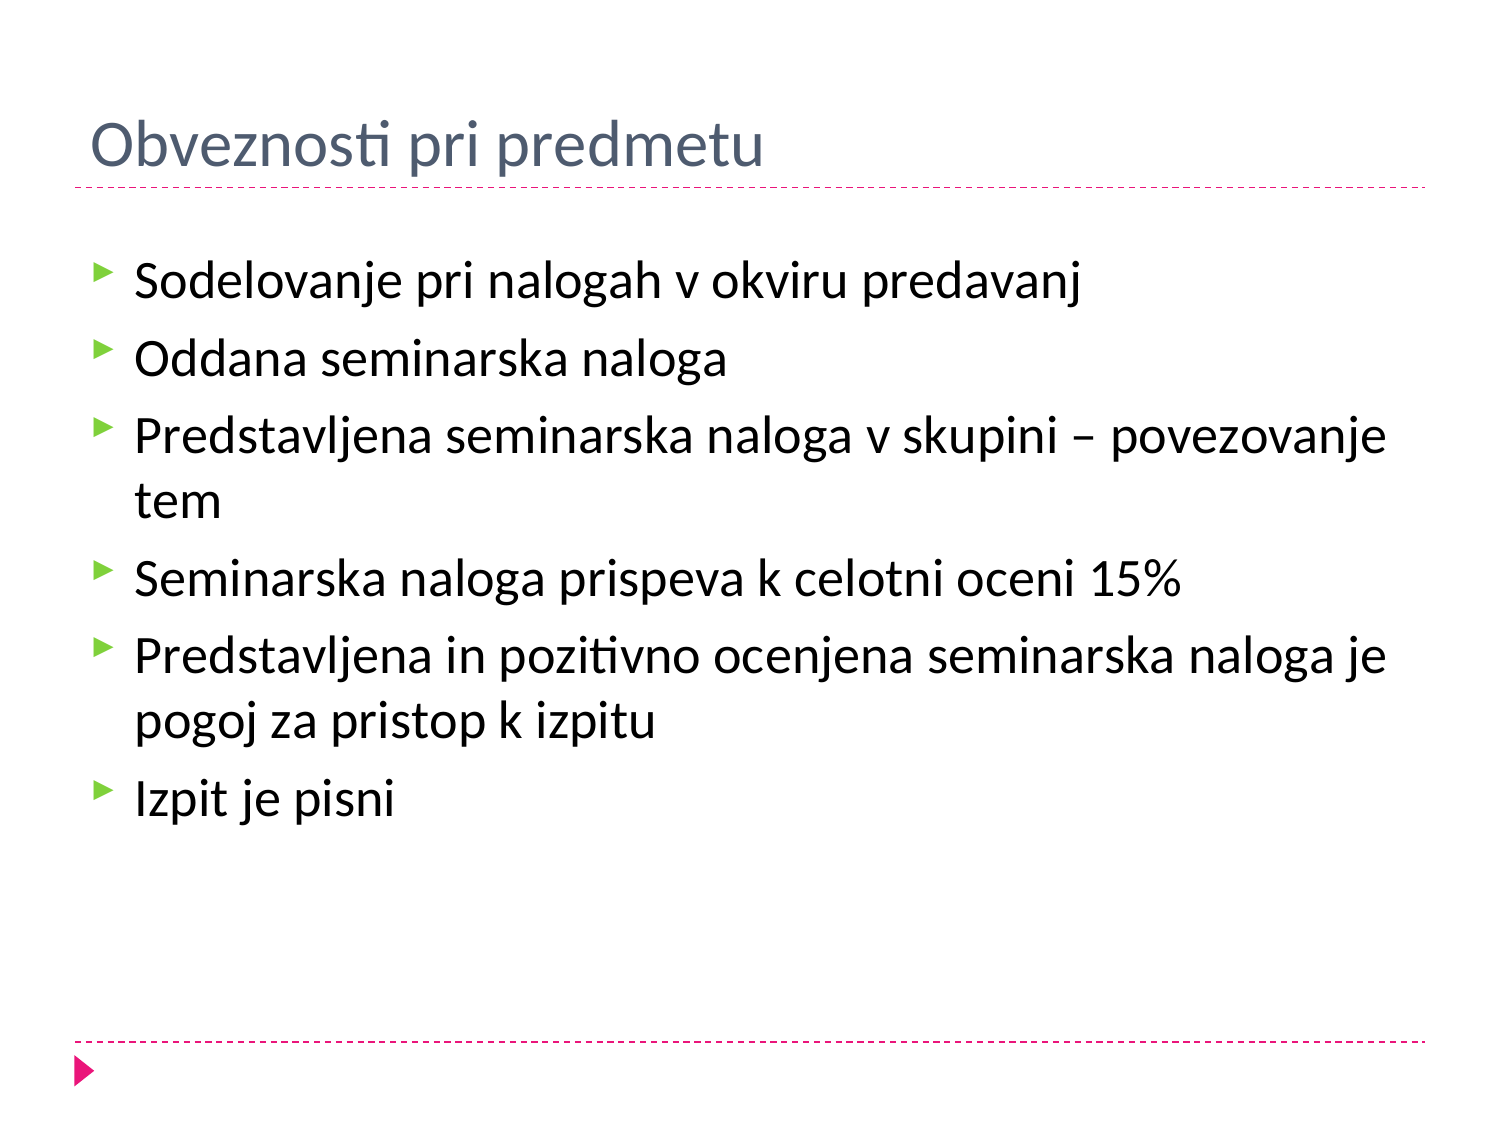

# Obveznosti pri predmetu
Sodelovanje pri nalogah v okviru predavanj
Oddana seminarska naloga
Predstavljena seminarska naloga v skupini – povezovanje tem
Seminarska naloga prispeva k celotni oceni 15%
Predstavljena in pozitivno ocenjena seminarska naloga je pogoj za pristop k izpitu
Izpit je pisni